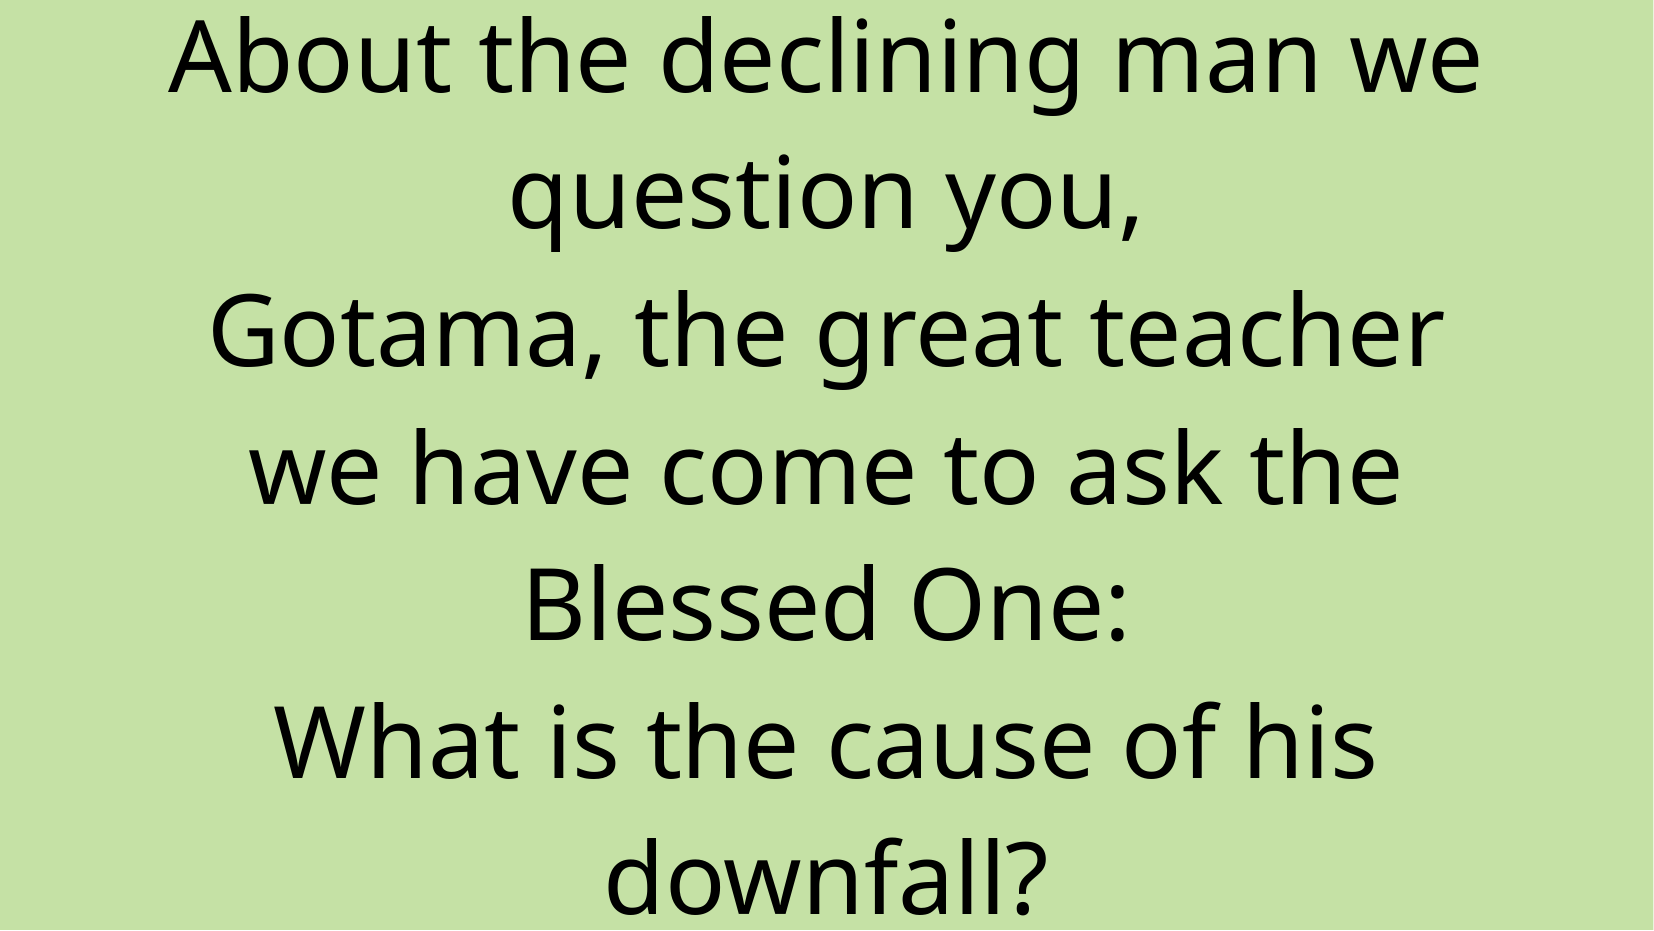

# About the declining man we question you,
Gotama, the great teacher
we have come to ask the Blessed One:
What is the cause of his downfall?